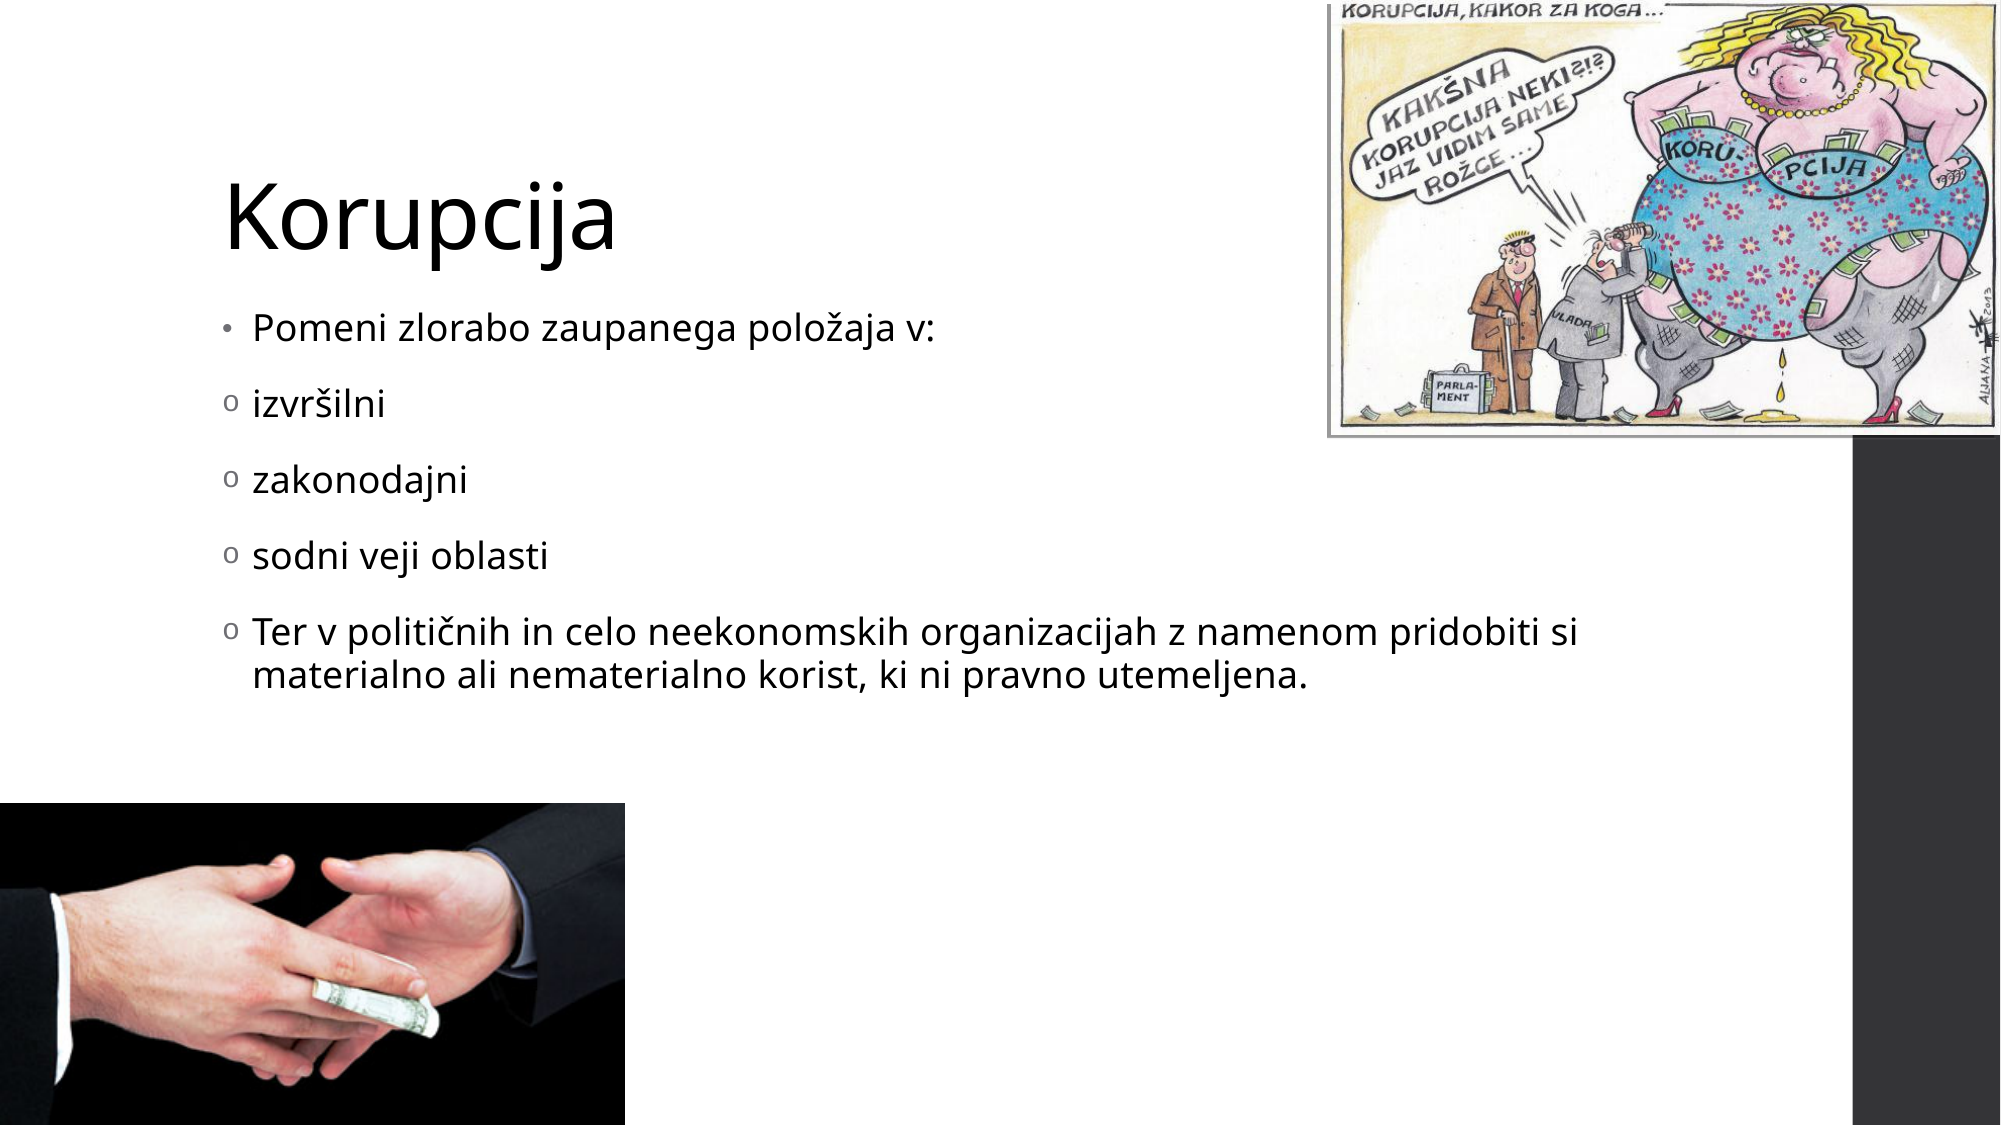

# Korupcija
Pomeni zlorabo zaupanega položaja v:
izvršilni
zakonodajni
sodni veji oblasti
Ter v političnih in celo neekonomskih organizacijah z namenom pridobiti si materialno ali nematerialno korist, ki ni pravno utemeljena.